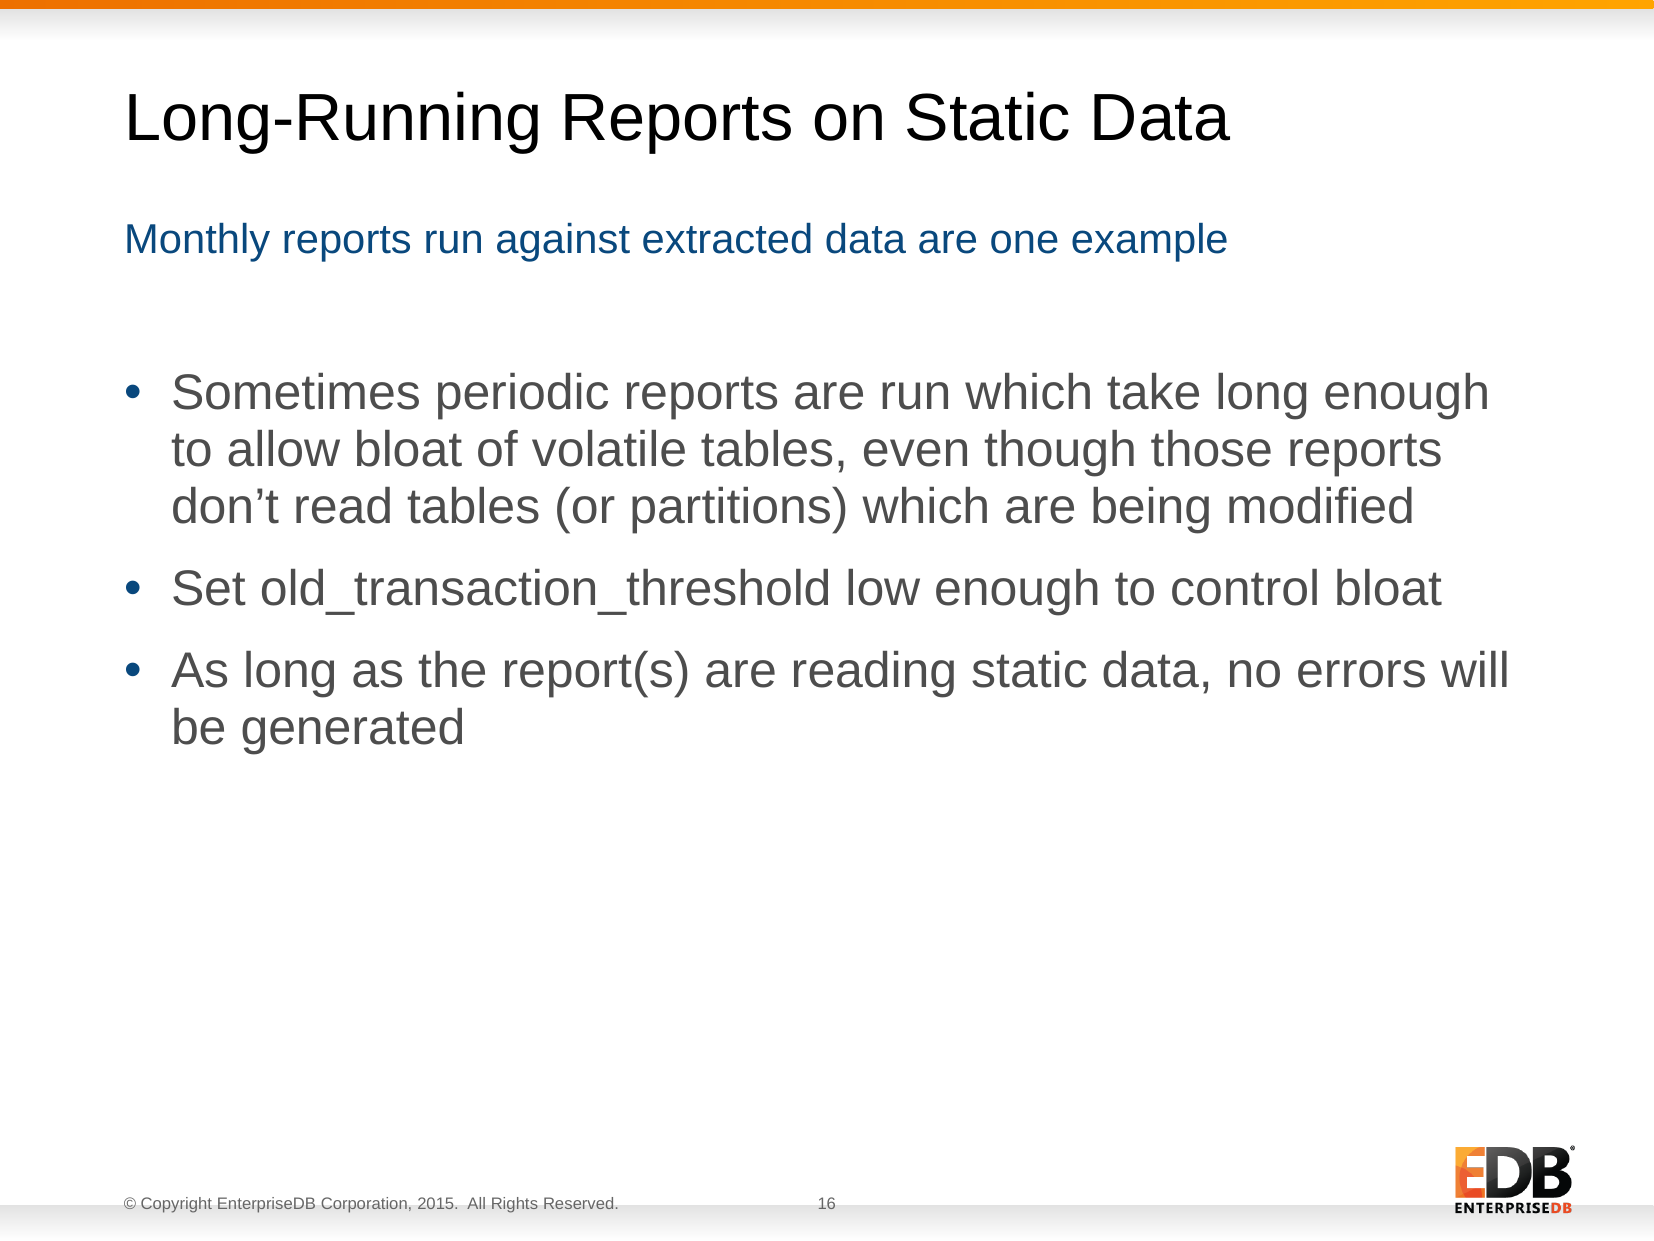

Long-Running Reports on Static Data
# Monthly reports run against extracted data are one example
Sometimes periodic reports are run which take long enough to allow bloat of volatile tables, even though those reports don’t read tables (or partitions) which are being modified
Set old_transaction_threshold low enough to control bloat
As long as the report(s) are reading static data, no errors will be generated